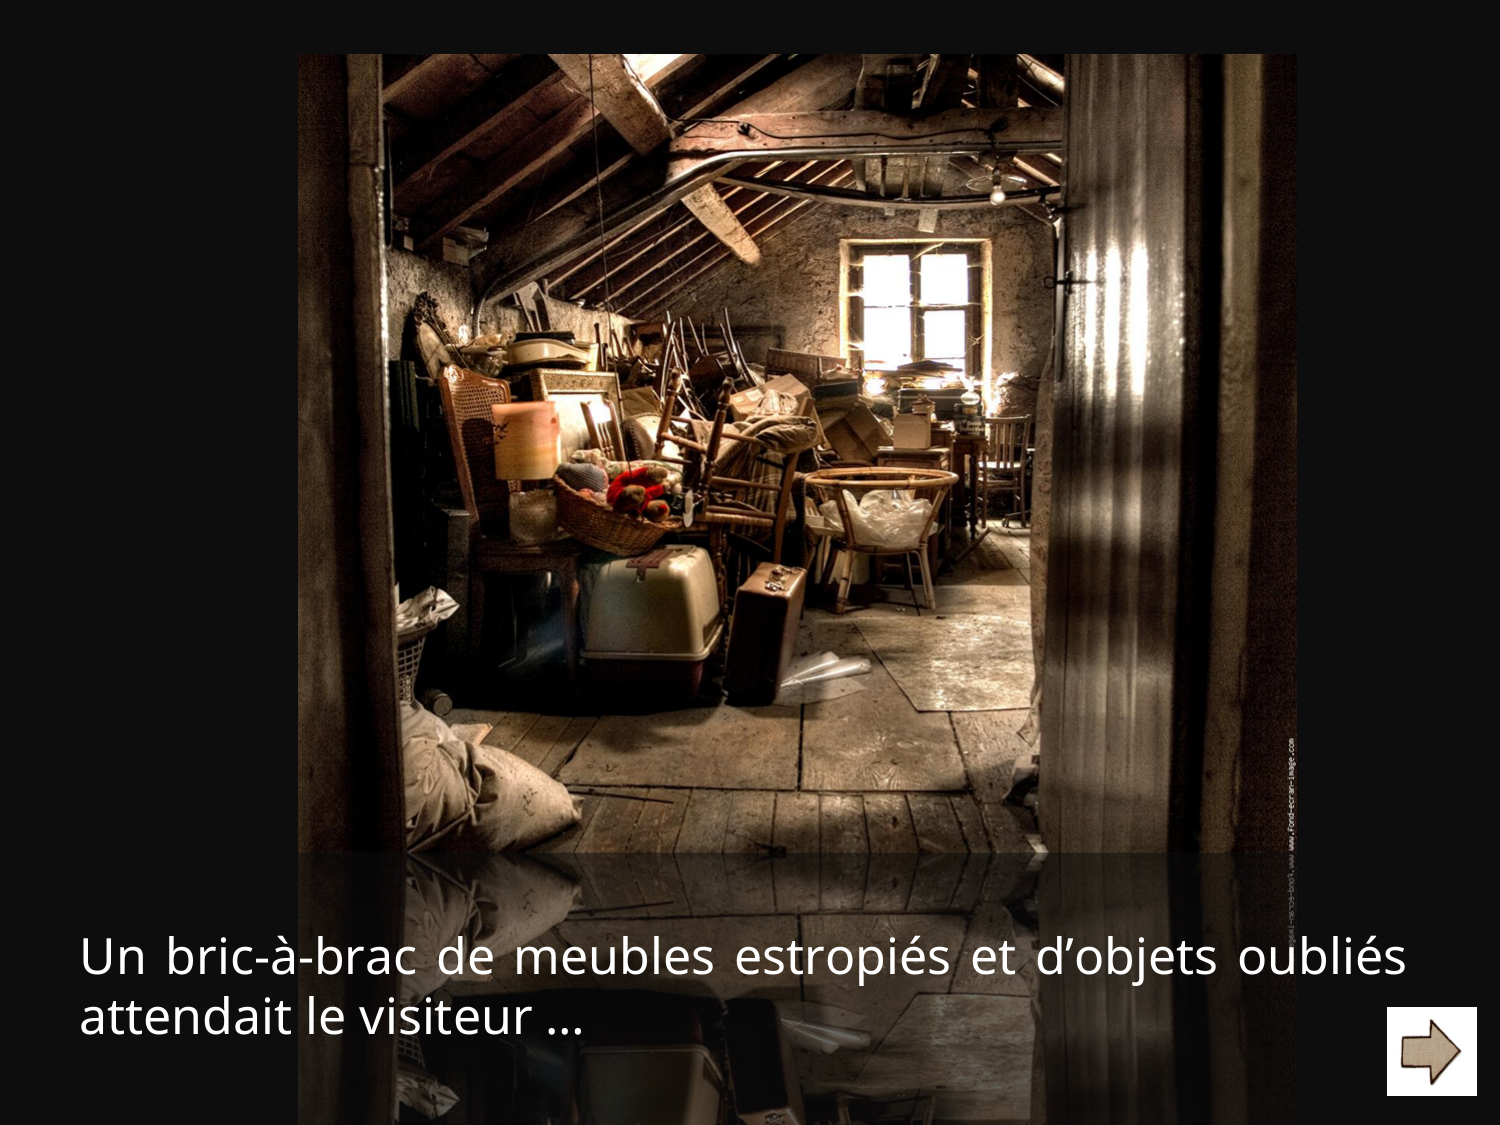

Un bric-à-brac de meubles estropiés et d’objets oubliés attendait le visiteur …